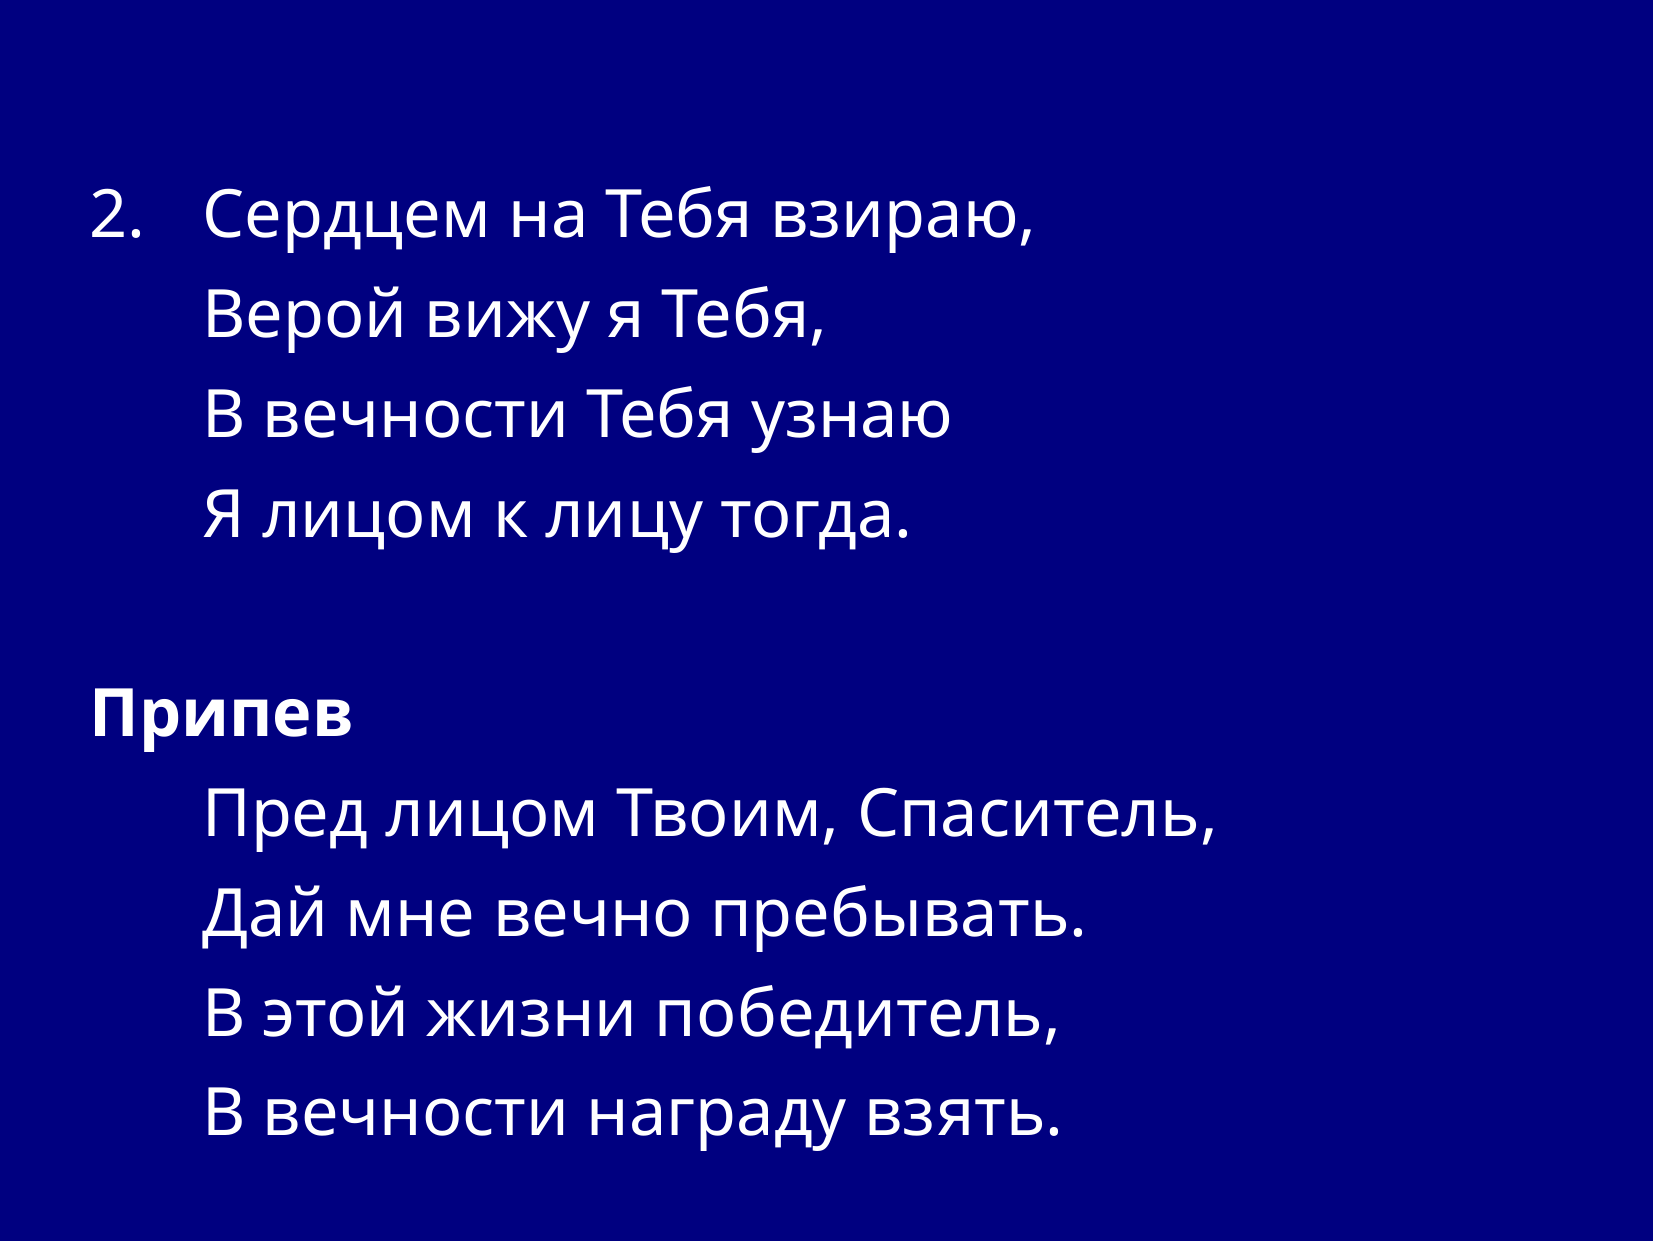

2.	Сердцем на Тебя взираю,
	Верой вижу я Тебя,
	В вечности Тебя узнаю
	Я лицом к лицу тогда.
Припев
	Пред лицом Твоим, Спаситель,
	Дай мне вечно пребывать.
	В этой жизни победитель,
	В вечности награду взять.